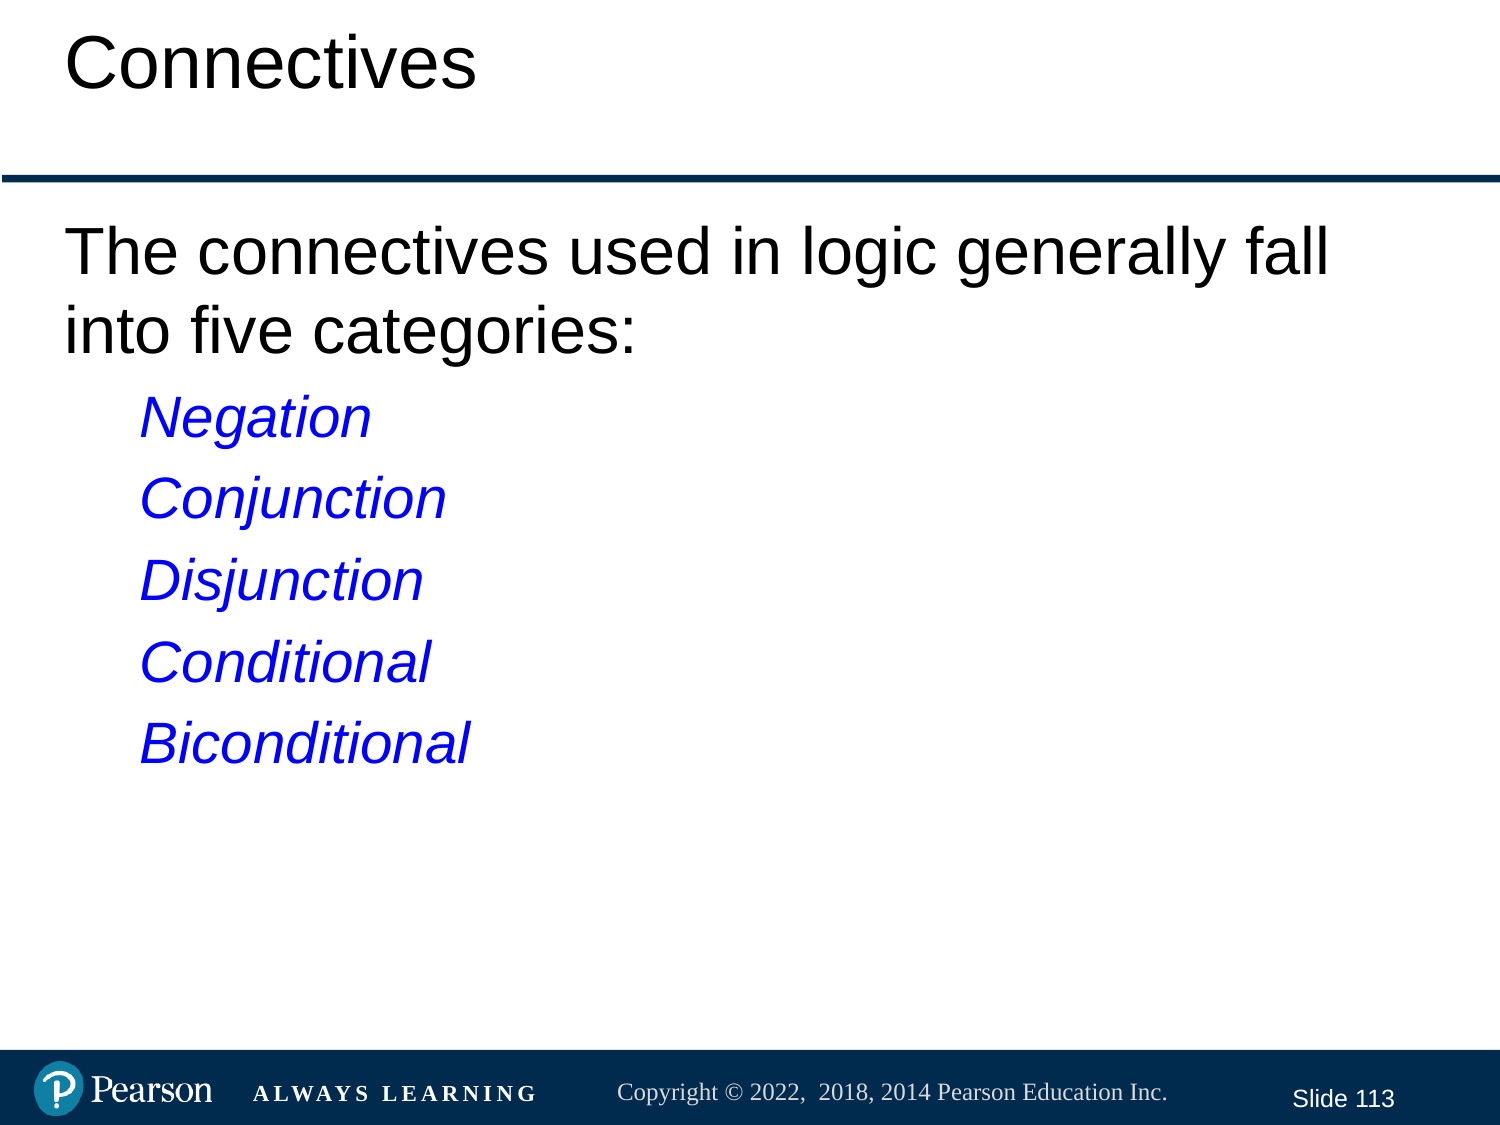

# Connectives
The connectives used in logic generally fall into five categories:
Negation
Conjunction
Disjunction
Conditional
Biconditional